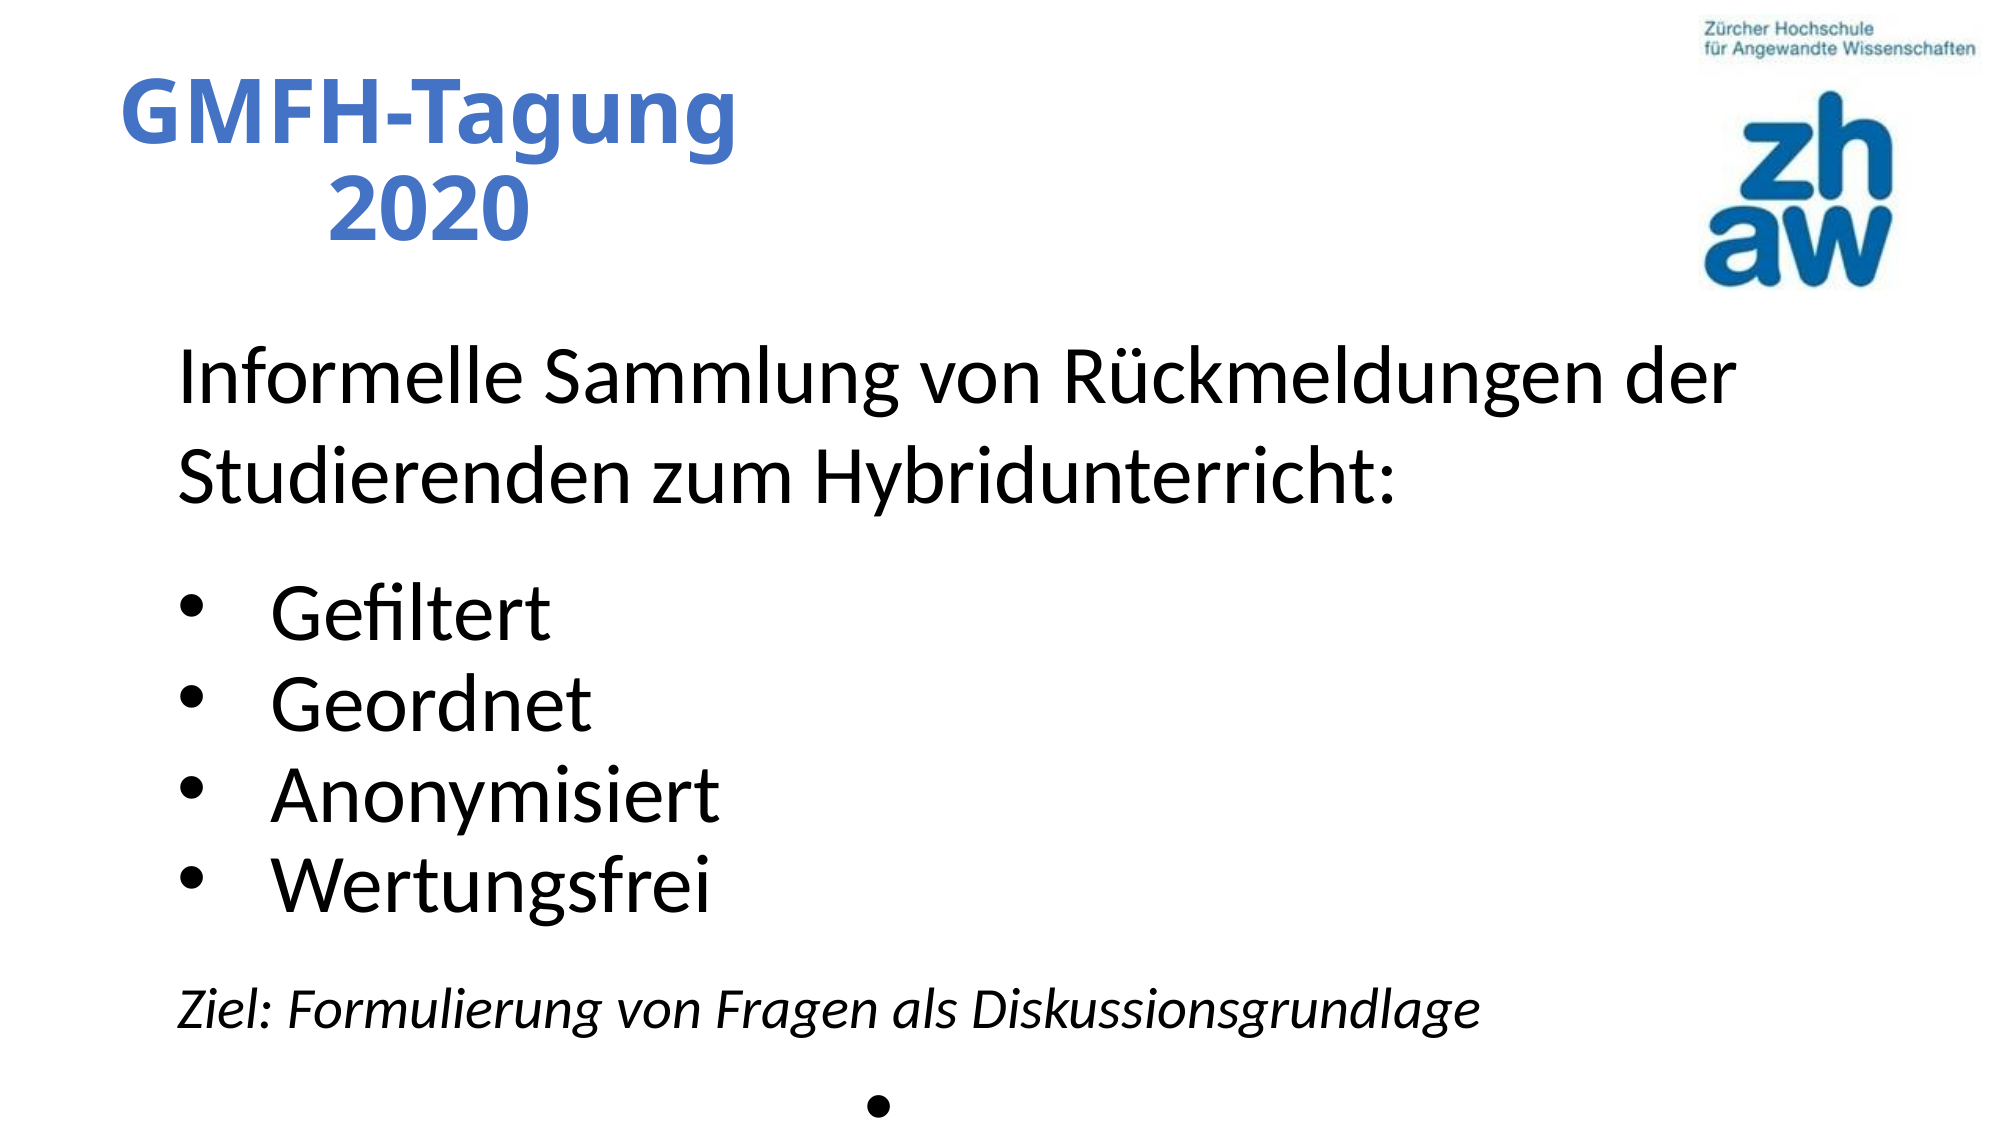

# GMFH-Tagung 2020
Informelle Sammlung von Rückmeldungen der Studierenden zum Hybridunterricht:
Gefiltert
Geordnet
Anonymisiert
Wertungsfrei
Ziel: Formulierung von Fragen als Diskussionsgrundlage